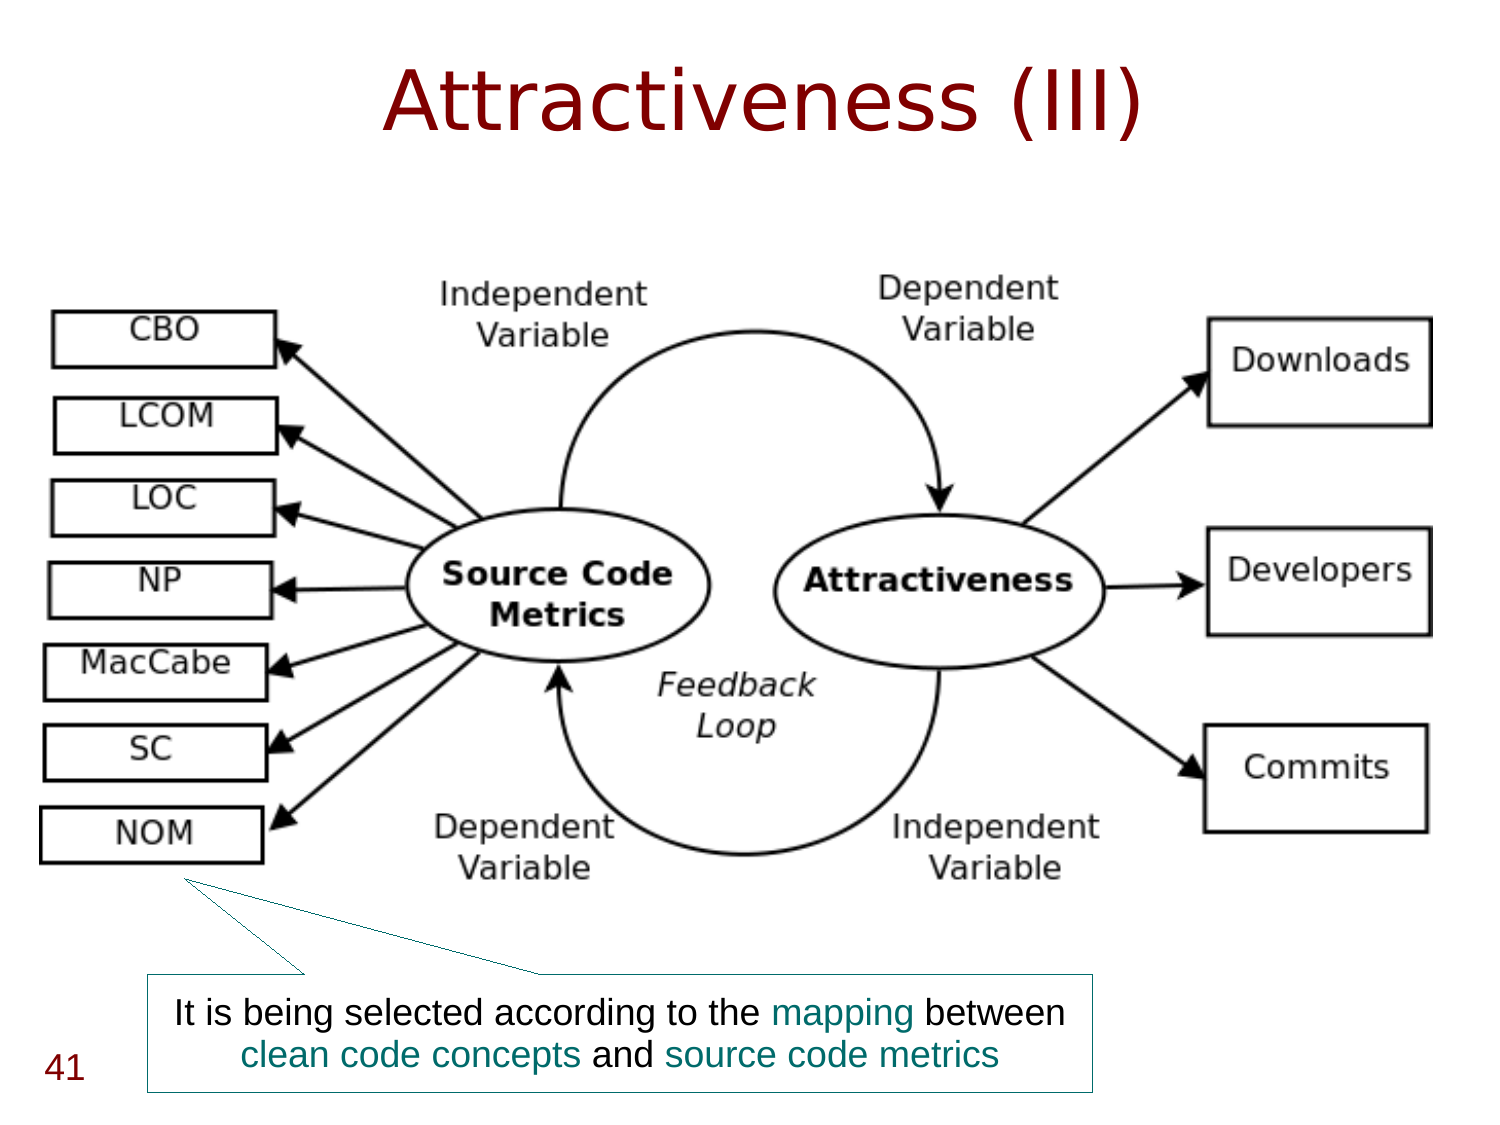

# Attractiveness (III)
It is being selected according to the mapping between
clean code concepts and source code metrics